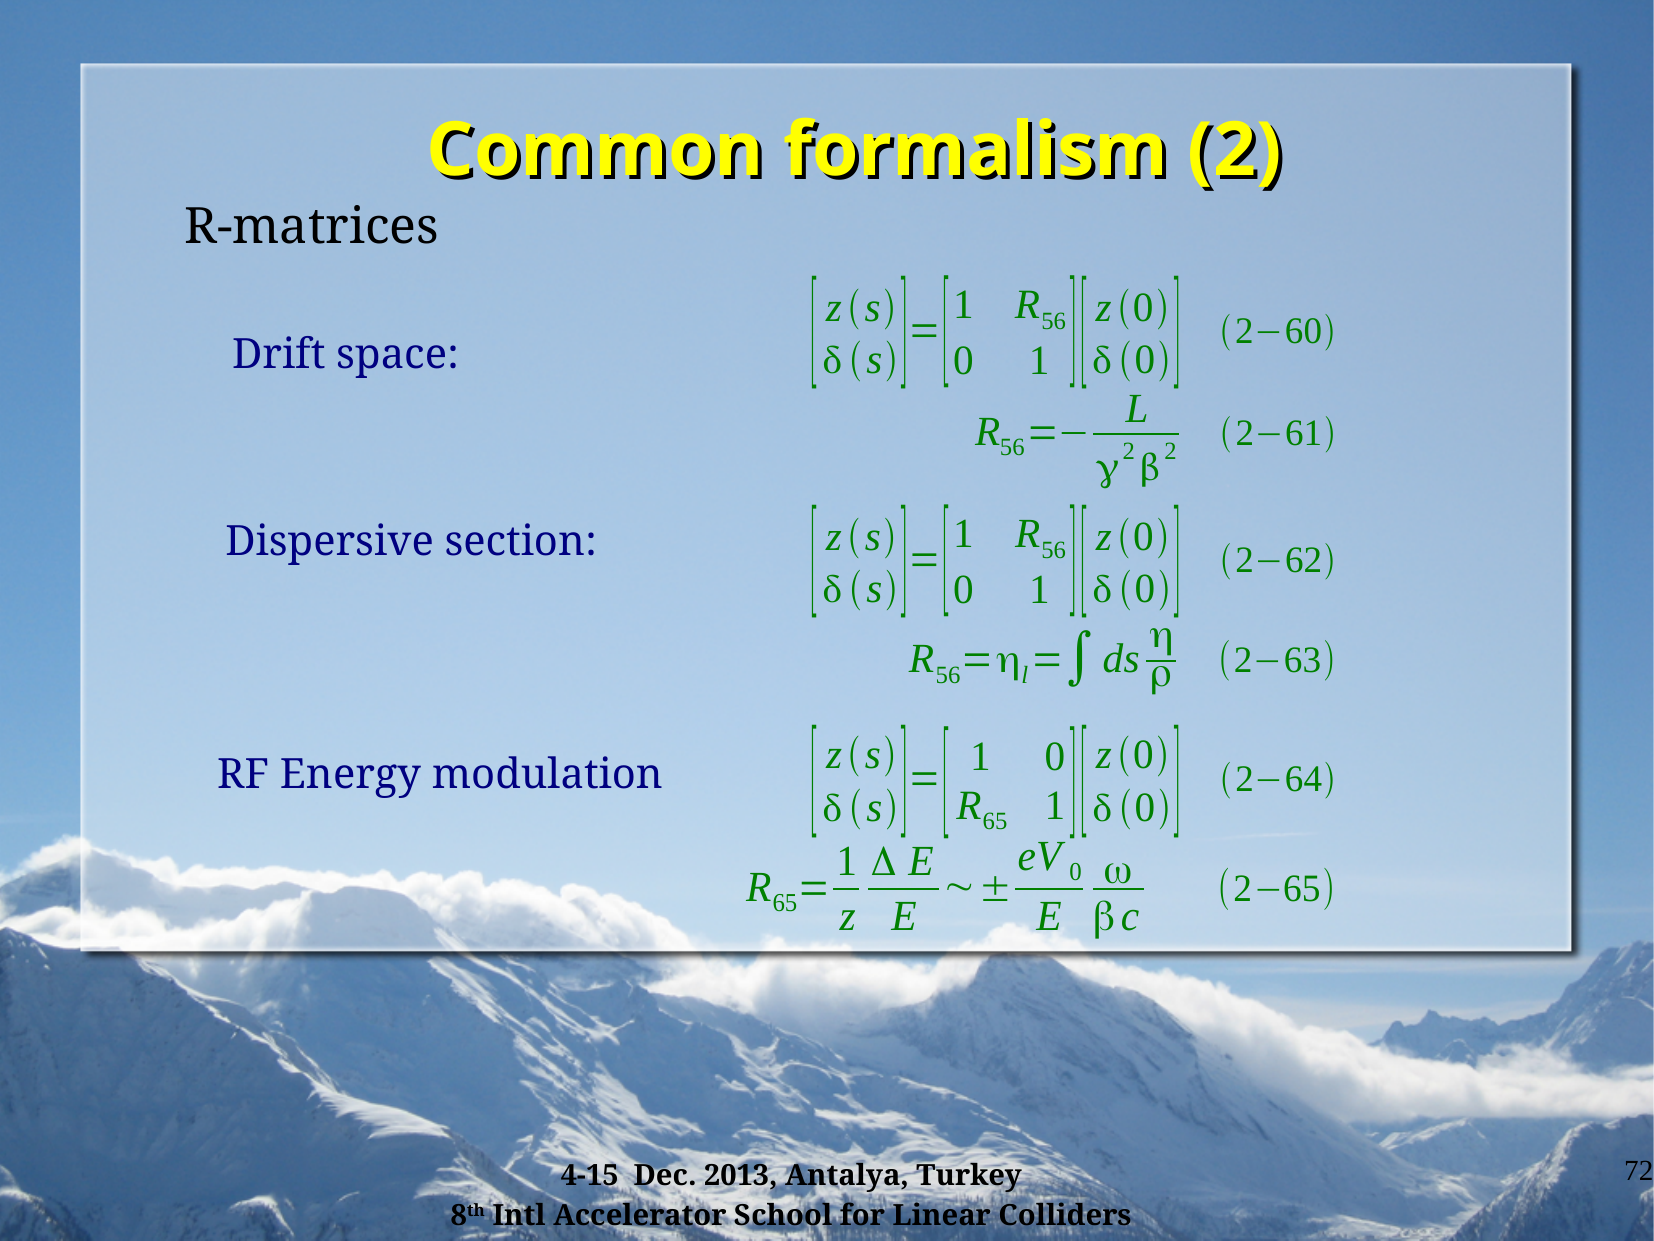

# Common formalism (2)
R-matrices
Drift space:
Dispersive section:
RF Energy modulation
72